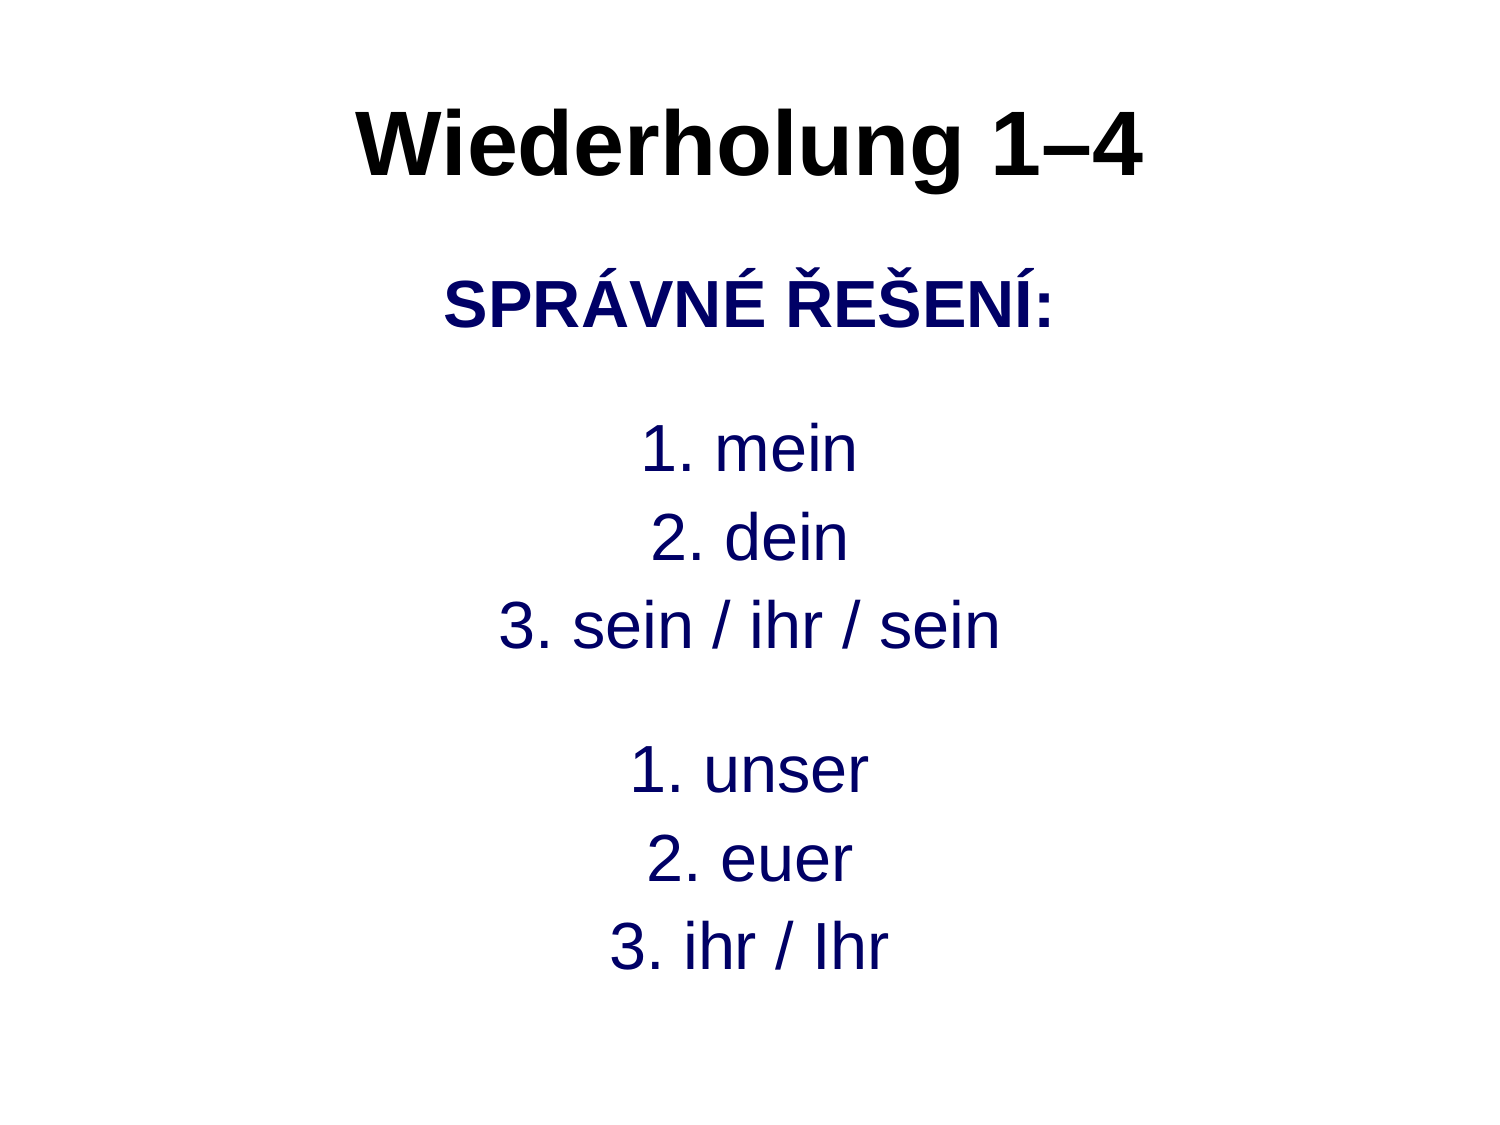

# Wiederholung 1–4
SPRÁVNÉ ŘEŠENÍ:
1. mein
2. dein
3. sein / ihr / sein
1. unser
2. euer
3. ihr / Ihr